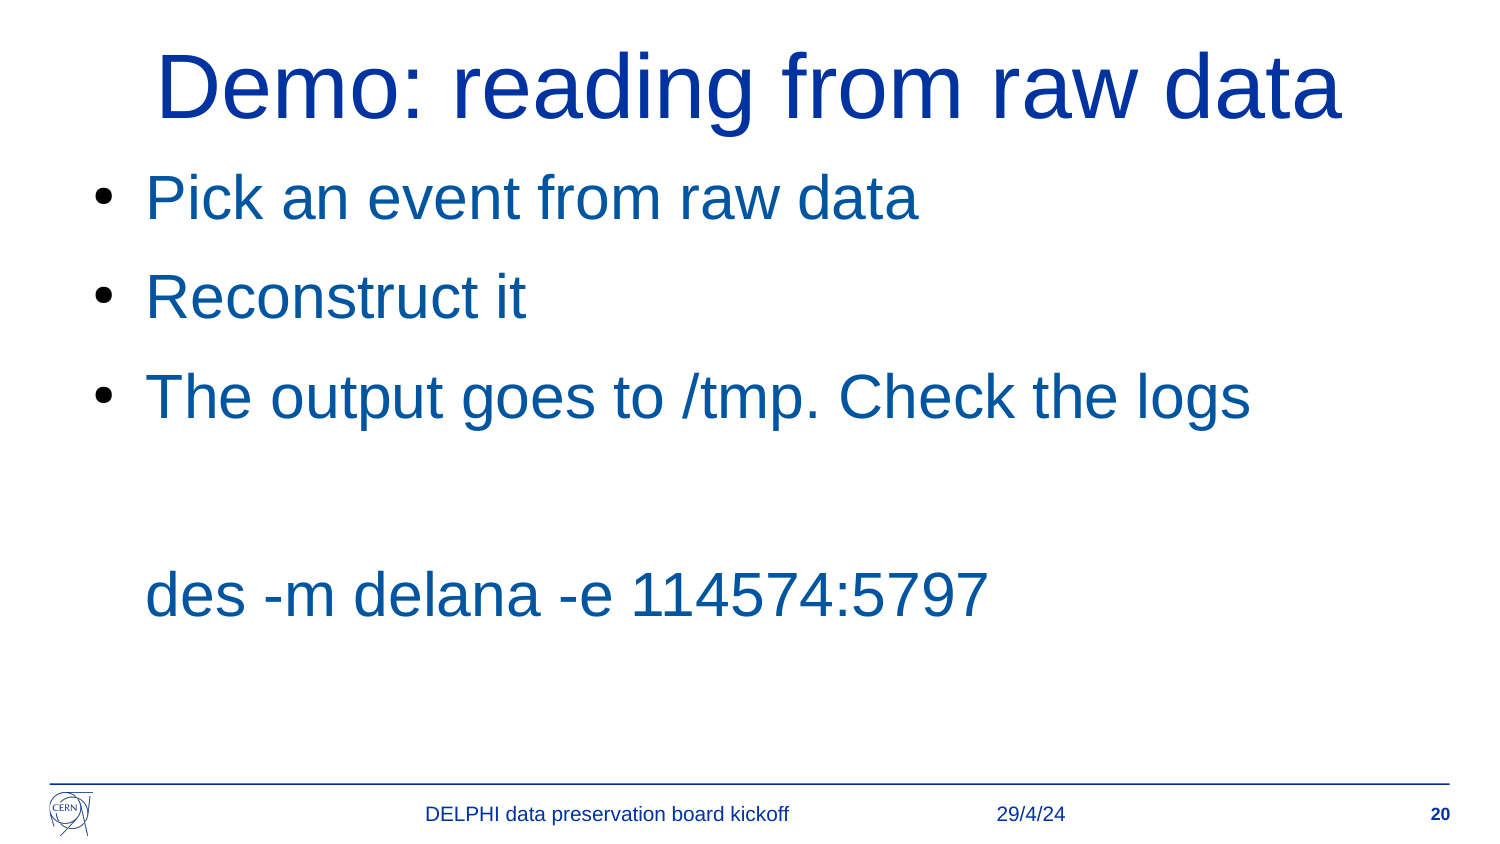

# Demo: reading from raw data
Pick an event from raw data
Reconstruct it
The output goes to /tmp. Check the logs
des -m delana -e 114574:5797